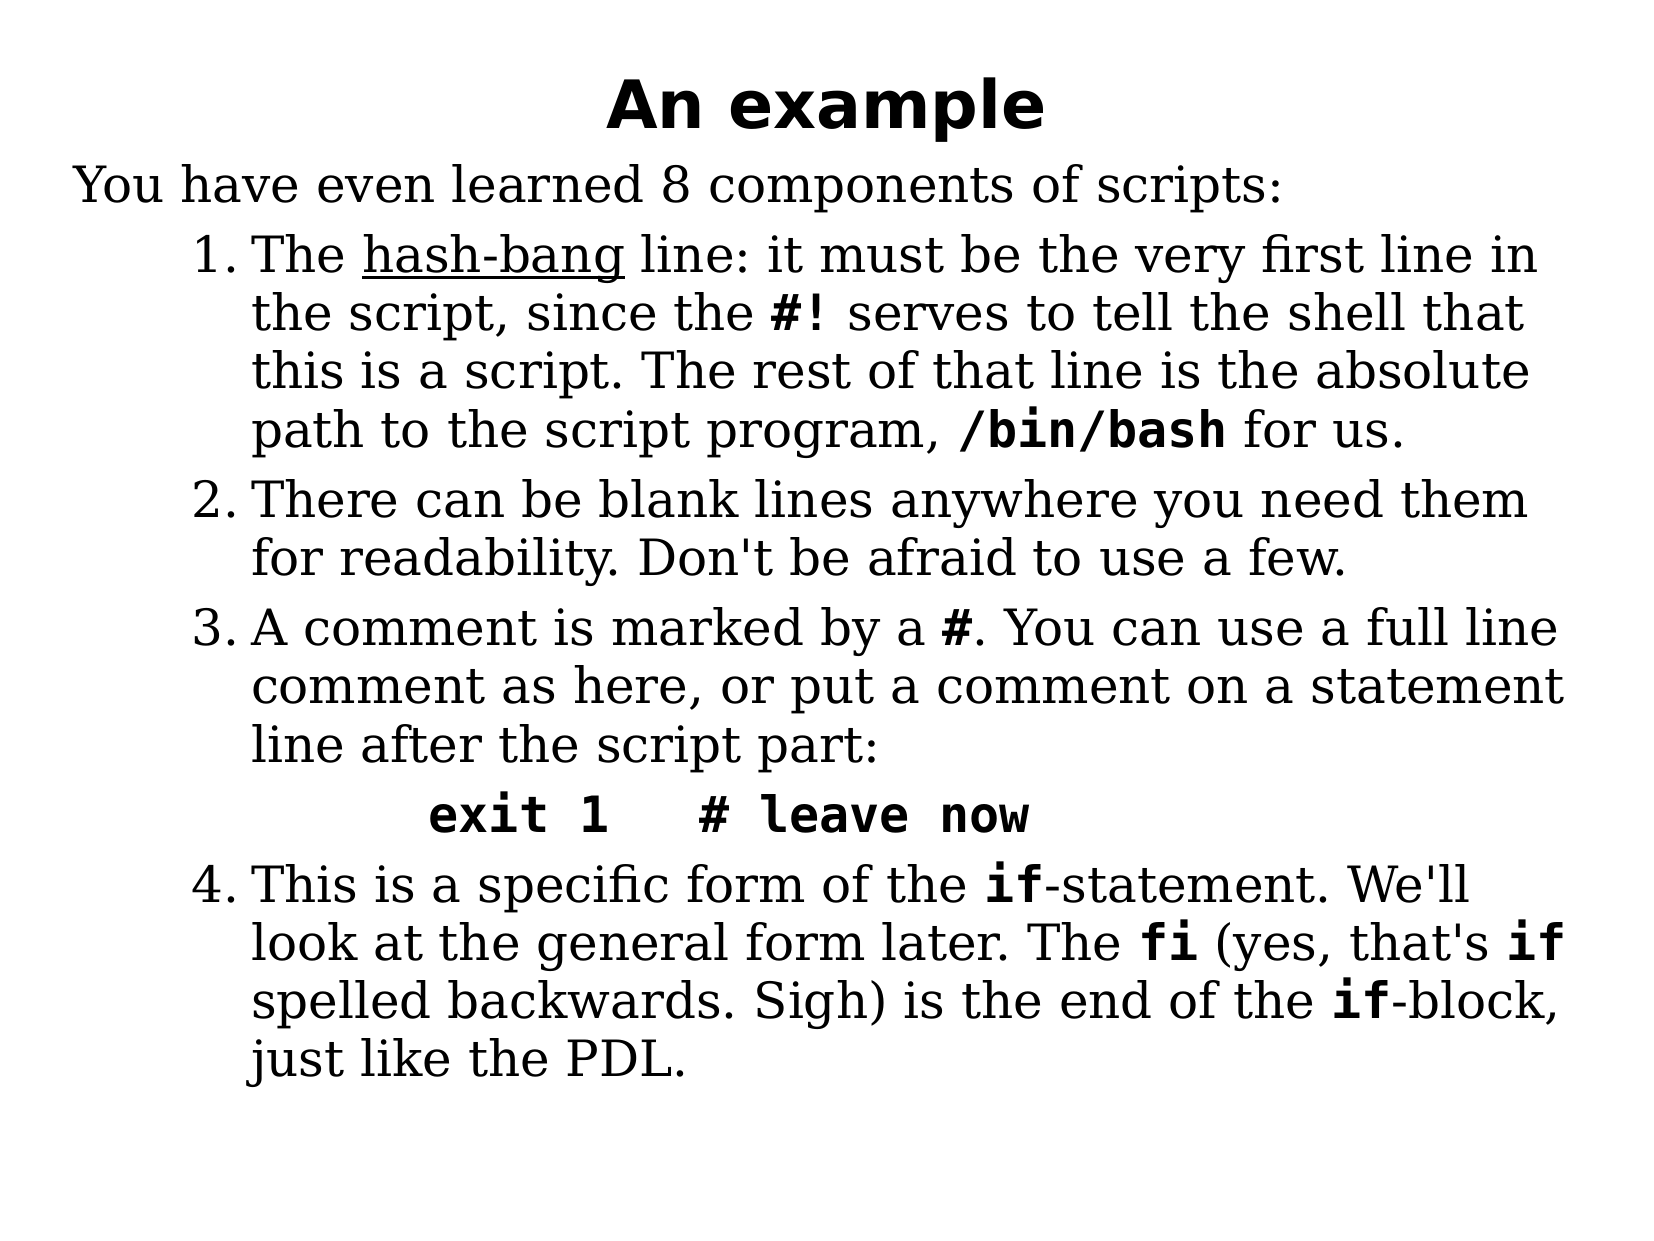

An example
You have even learned 8 components of scripts:
The hash-bang line: it must be the very first line in the script, since the #! serves to tell the shell that this is a script. The rest of that line is the absolute path to the script program, /bin/bash for us.
There can be blank lines anywhere you need them for readability. Don't be afraid to use a few.
A comment is marked by a #. You can use a full line comment as here, or put a comment on a statement line after the script part:
exit 1 # leave now
This is a specific form of the if-statement. We'll look at the general form later. The fi (yes, that's if spelled backwards. Sigh) is the end of the if-block, just like the PDL.